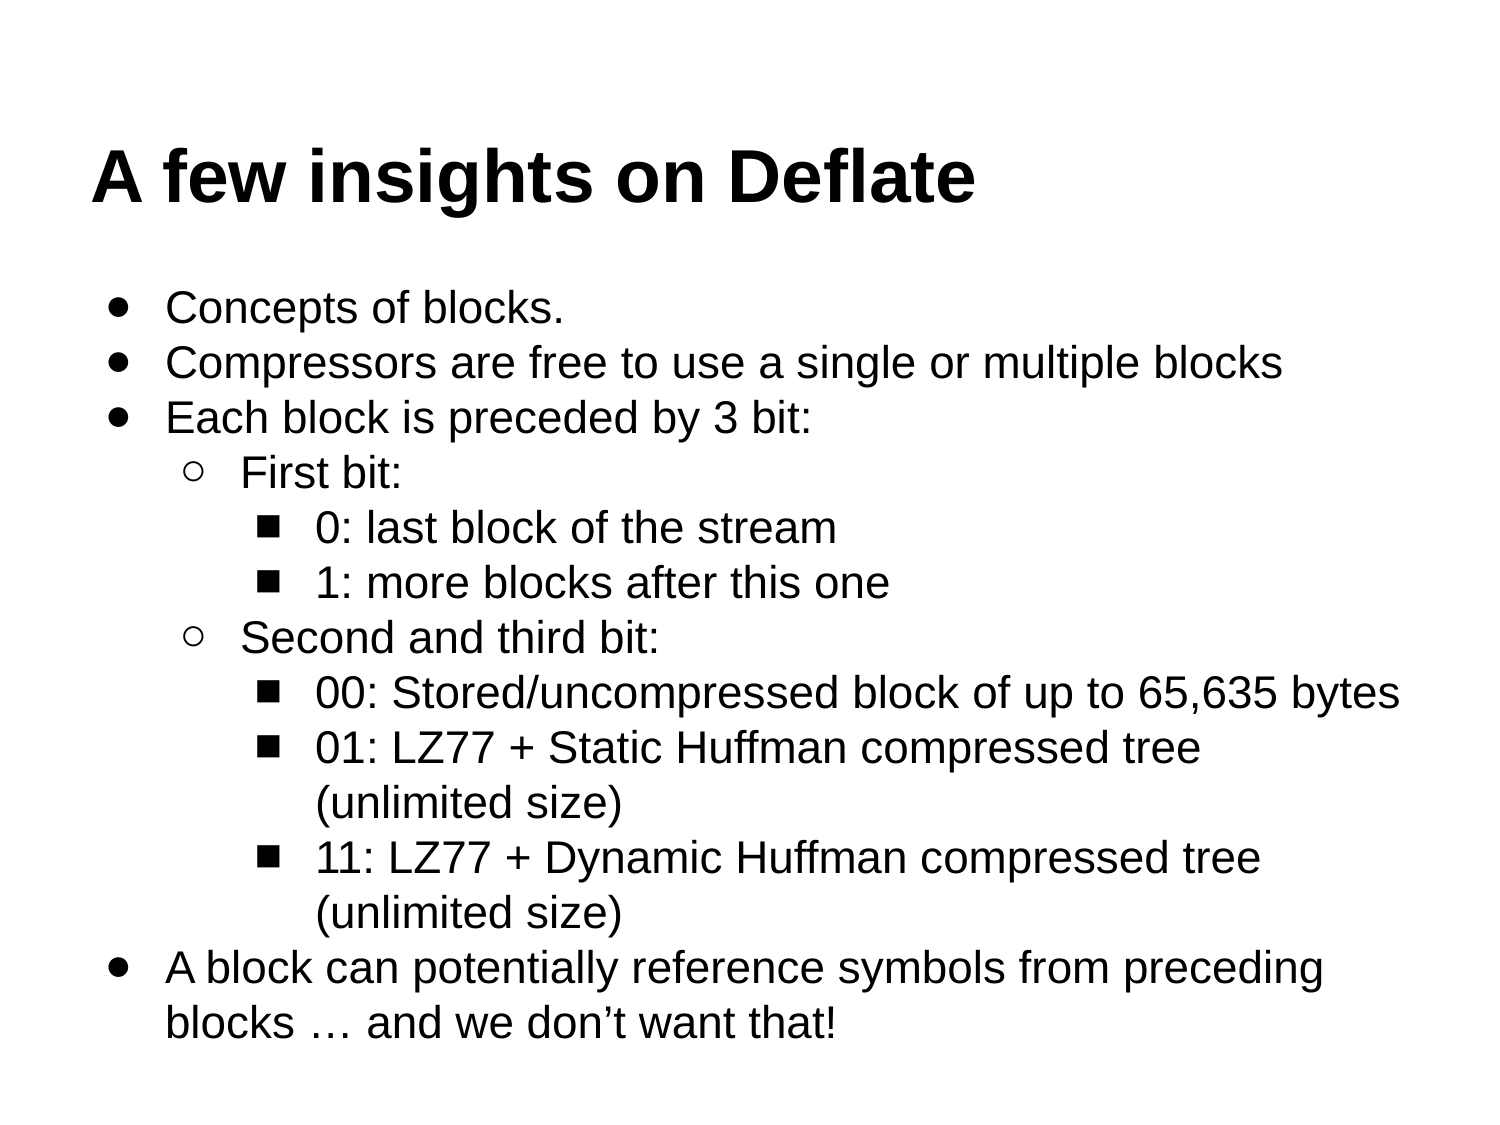

# A few insights on Deflate
Concepts of blocks.
Compressors are free to use a single or multiple blocks
Each block is preceded by 3 bit:
First bit:
0: last block of the stream
1: more blocks after this one
Second and third bit:
00: Stored/uncompressed block of up to 65,635 bytes
01: LZ77 + Static Huffman compressed tree (unlimited size)
11: LZ77 + Dynamic Huffman compressed tree (unlimited size)
A block can potentially reference symbols from preceding blocks … and we don’t want that!